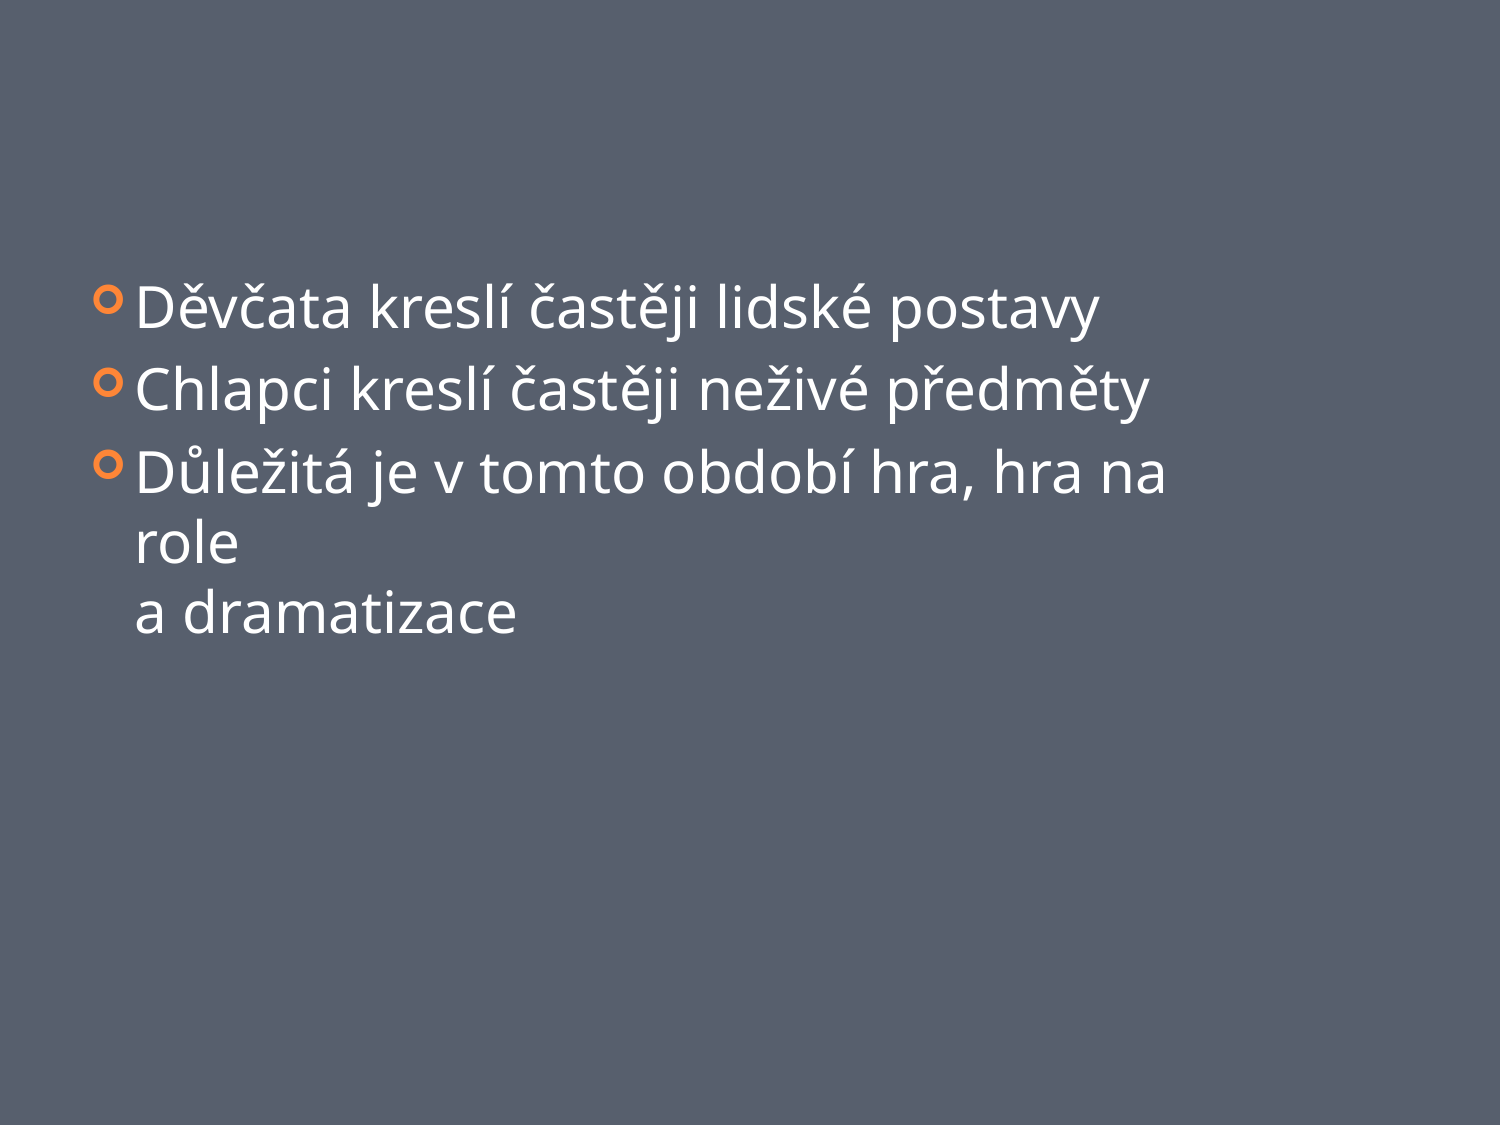

#
Děvčata kreslí častěji lidské postavy
Chlapci kreslí častěji neživé předměty
Důležitá je v tomto období hra, hra na role
a dramatizace